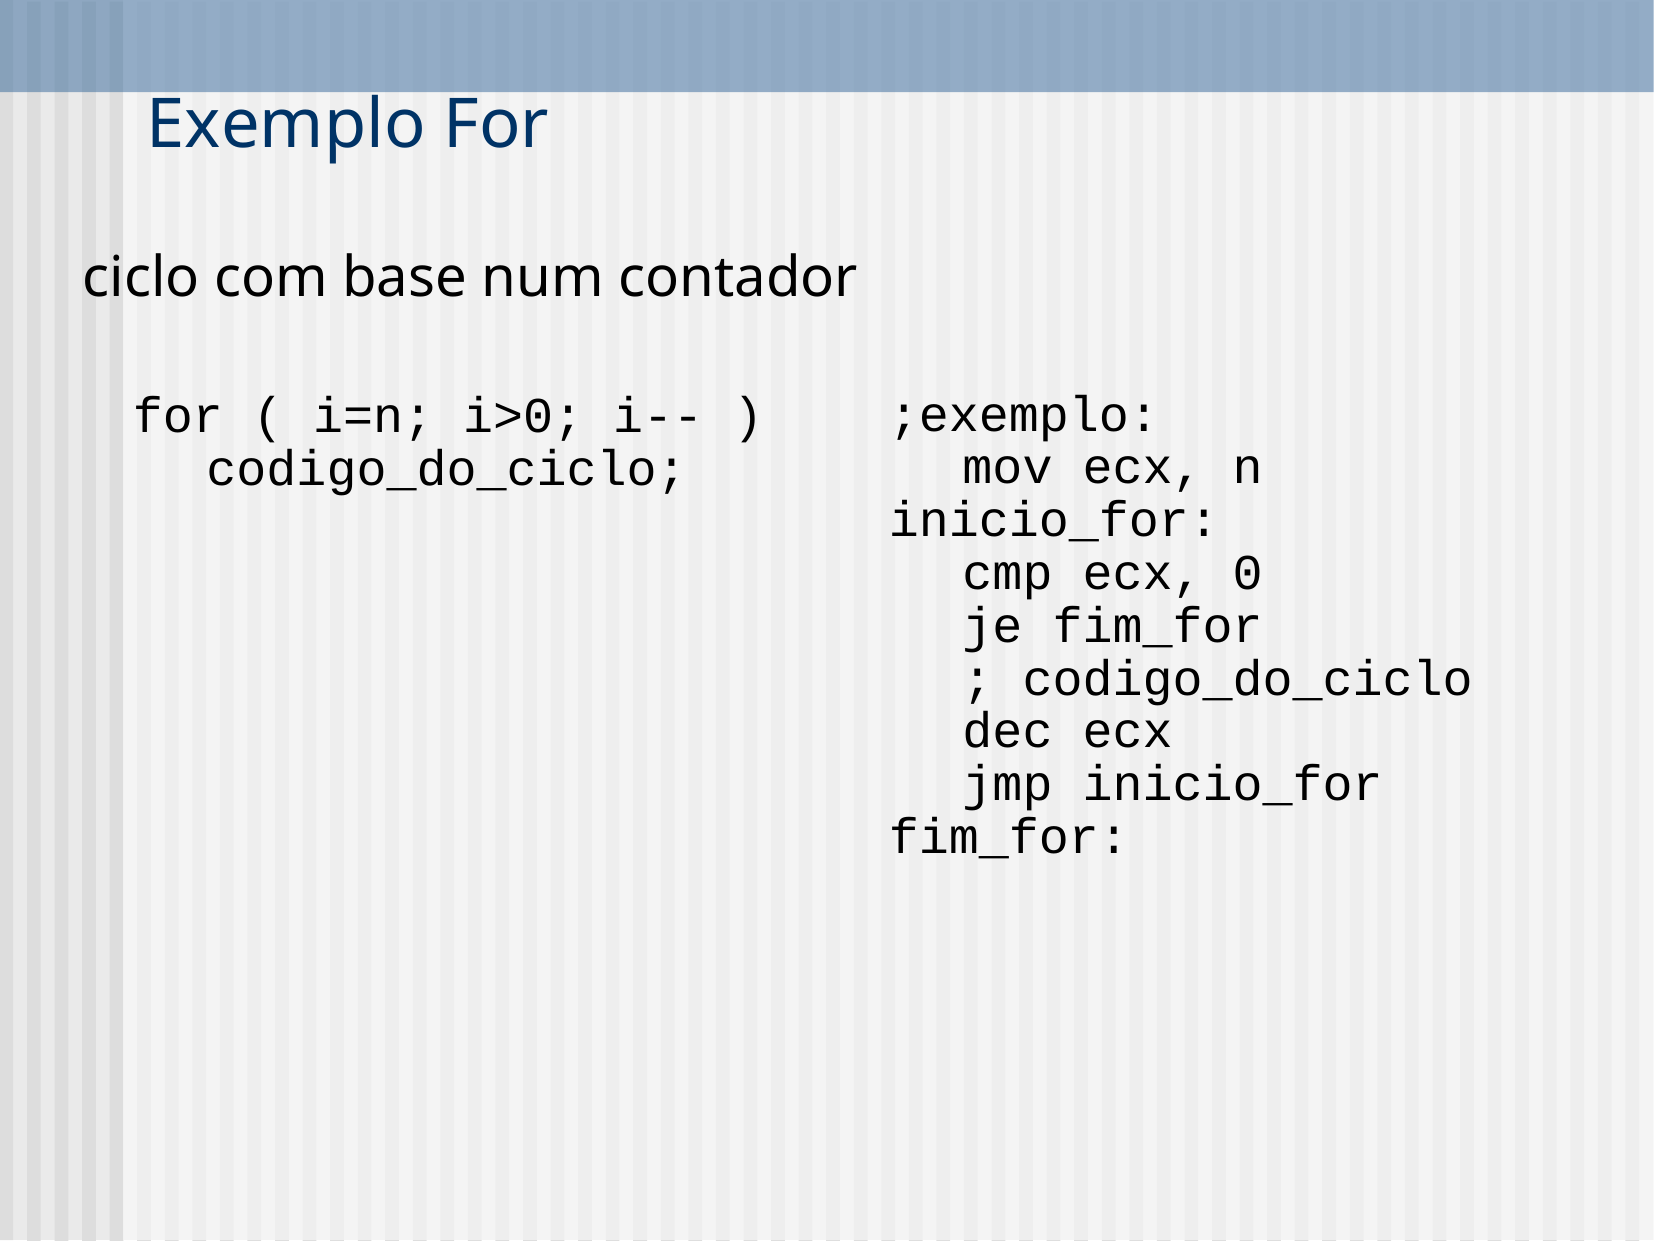

# Exemplo For
ciclo com base num contador
;exemplo:
	mov ecx, n
inicio_for:
	cmp ecx, 0
	je fim_for
	; codigo_do_ciclo
	dec ecx
	jmp inicio_for
fim_for:
for ( i=n; i>0; i-- )
	codigo_do_ciclo;